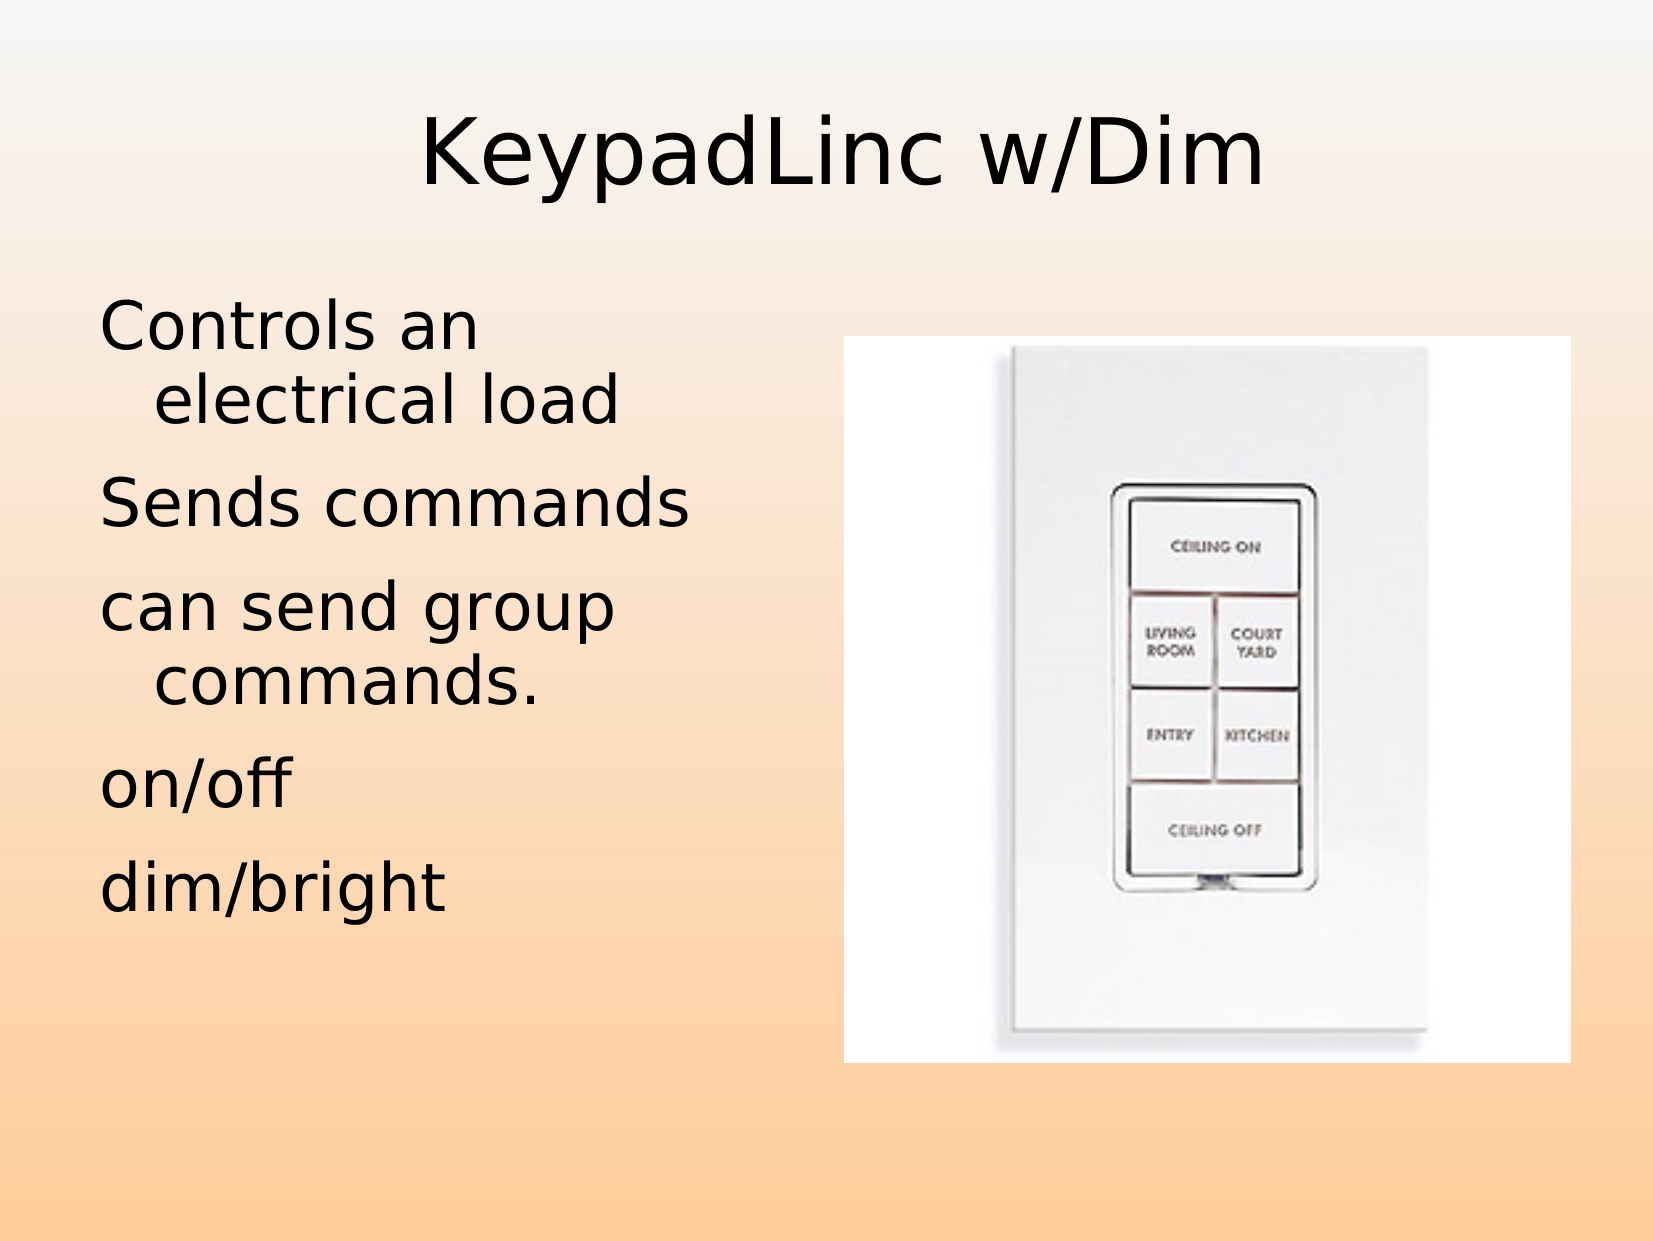

# KeypadLinc w/Dim
Controls an electrical load
Sends commands
can send group commands.
on/off
dim/bright